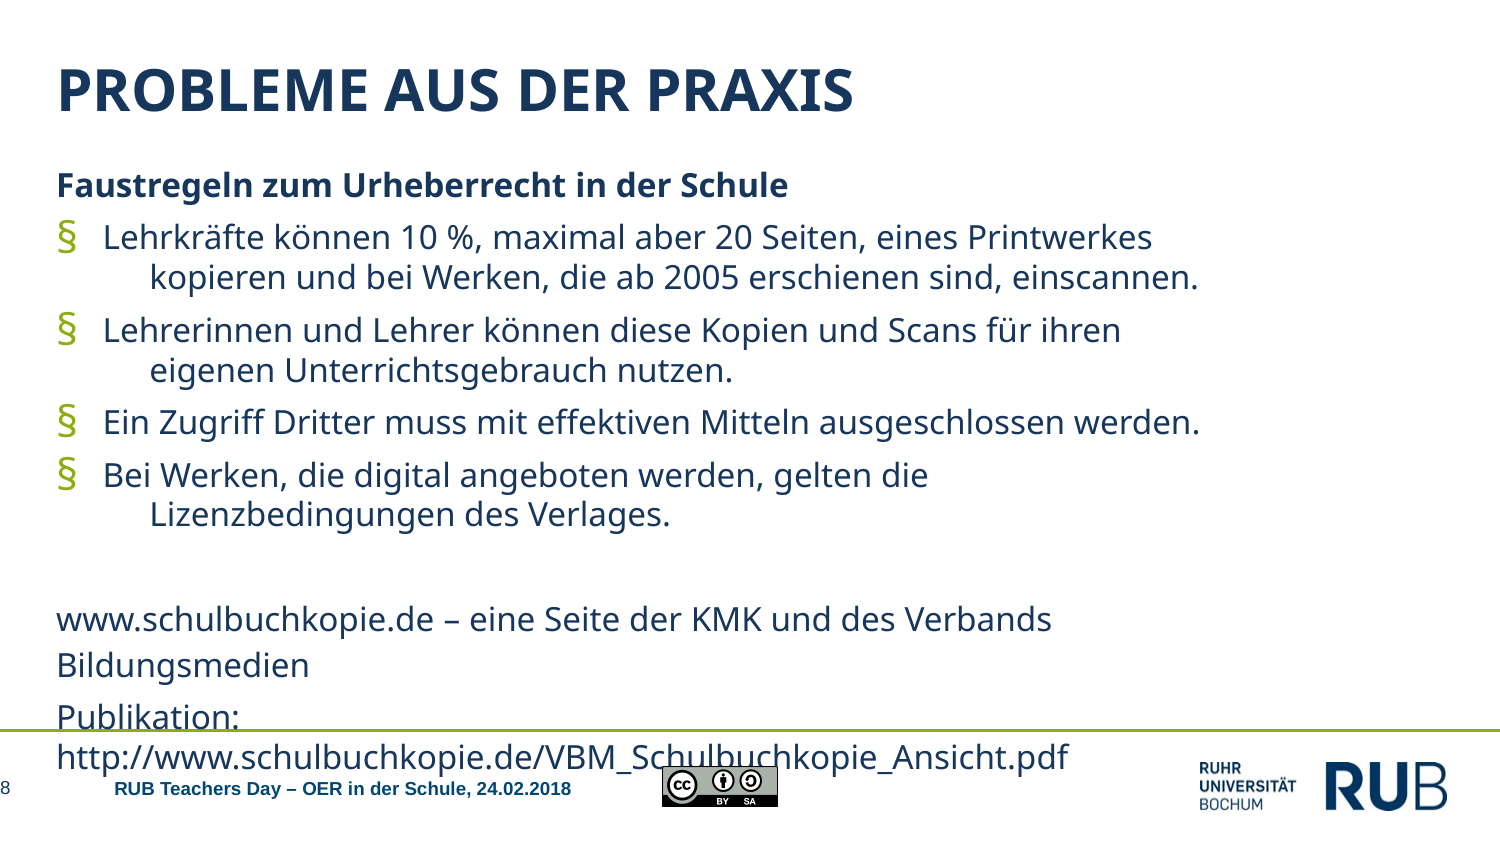

Probleme aus der Praxis
Faustregeln zum Urheberrecht in der Schule
Lehrkräfte können 10 %, maximal aber 20 Seiten, eines Printwerkes kopieren und bei Werken, die ab 2005 erschienen sind, einscannen.
Lehrerinnen und Lehrer können diese Kopien und Scans für ihren eigenen Unterrichtsgebrauch nutzen.
Ein Zugriff Dritter muss mit effektiven Mitteln ausgeschlossen werden.
Bei Werken, die digital angeboten werden, gelten die Lizenzbedingungen des Verlages.
www.schulbuchkopie.de – eine Seite der KMK und des Verbands Bildungsmedien
Publikation: http://www.schulbuchkopie.de/VBM_Schulbuchkopie_Ansicht.pdf
RUB Teachers Day – OER in der Schule, 24.02.2018